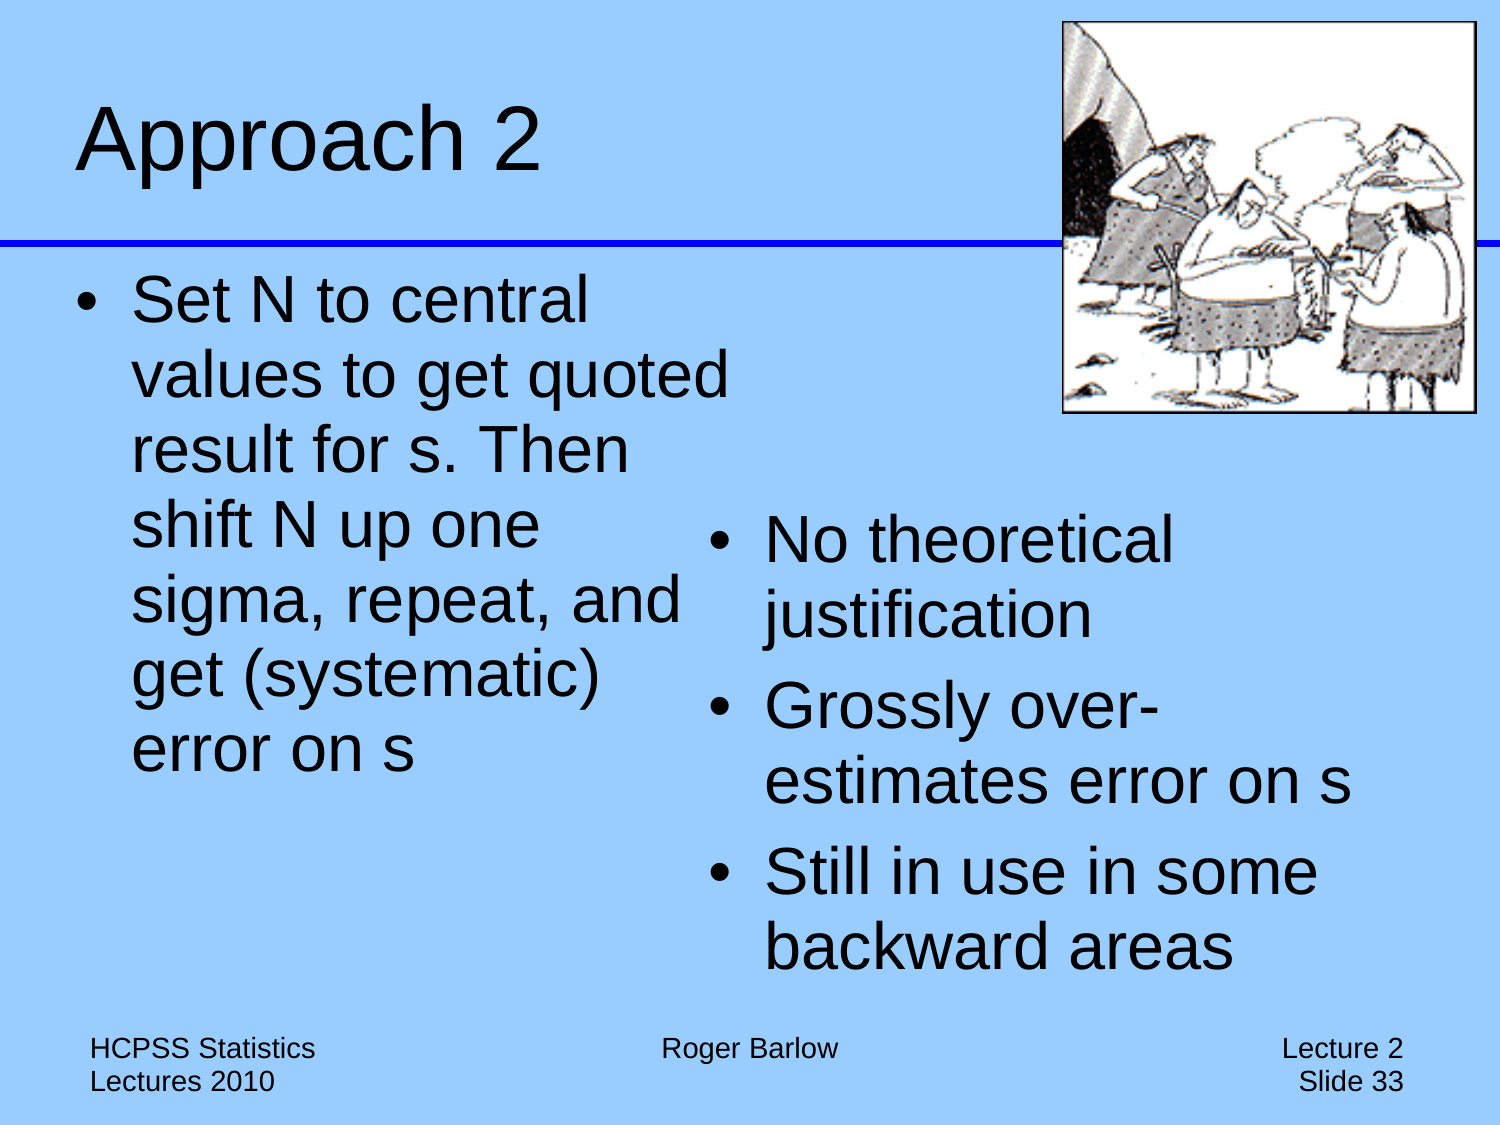

# Approach 2
Set N to central values to get quoted result for s. Then shift N up one sigma, repeat, and get (systematic) error on s
No theoretical justification
Grossly over-estimates error on s
Still in use in some backward areas
33